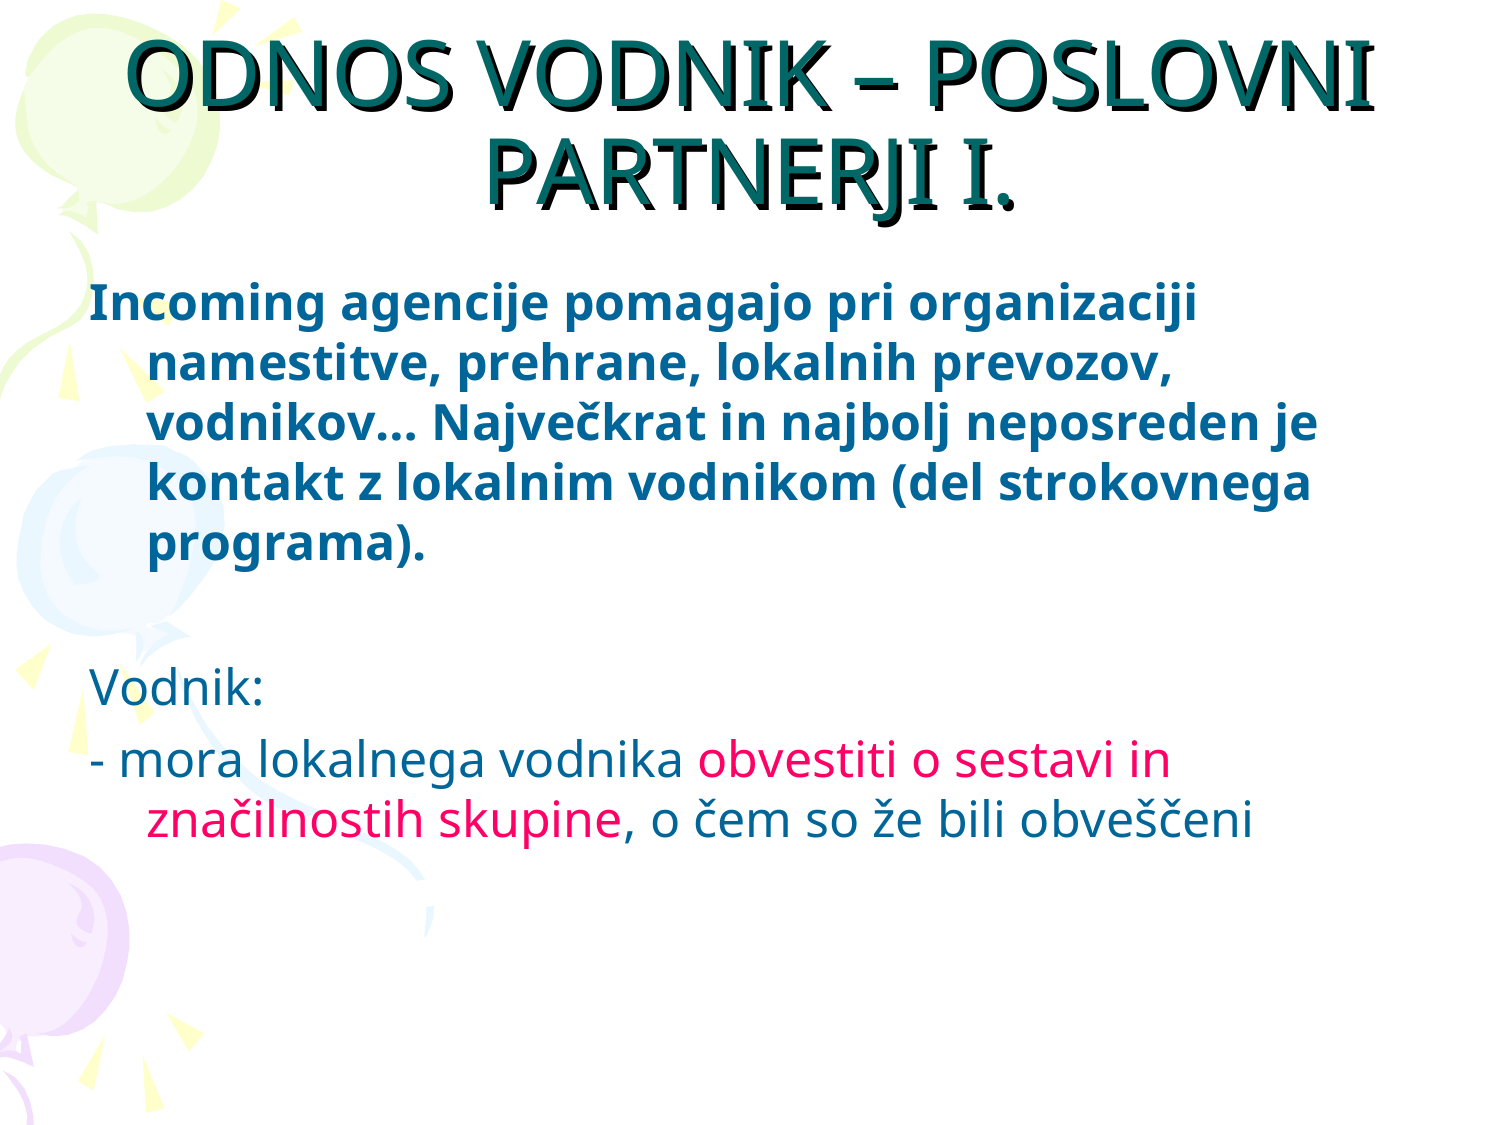

# ODNOS VODNIK – POSLOVNI PARTNERJI I.
Incoming agencije pomagajo pri organizaciji namestitve, prehrane, lokalnih prevozov, vodnikov… Največkrat in najbolj neposreden je kontakt z lokalnim vodnikom (del strokovnega programa).
Vodnik:
- mora lokalnega vodnika obvestiti o sestavi in značilnostih skupine, o čem so že bili obveščeni